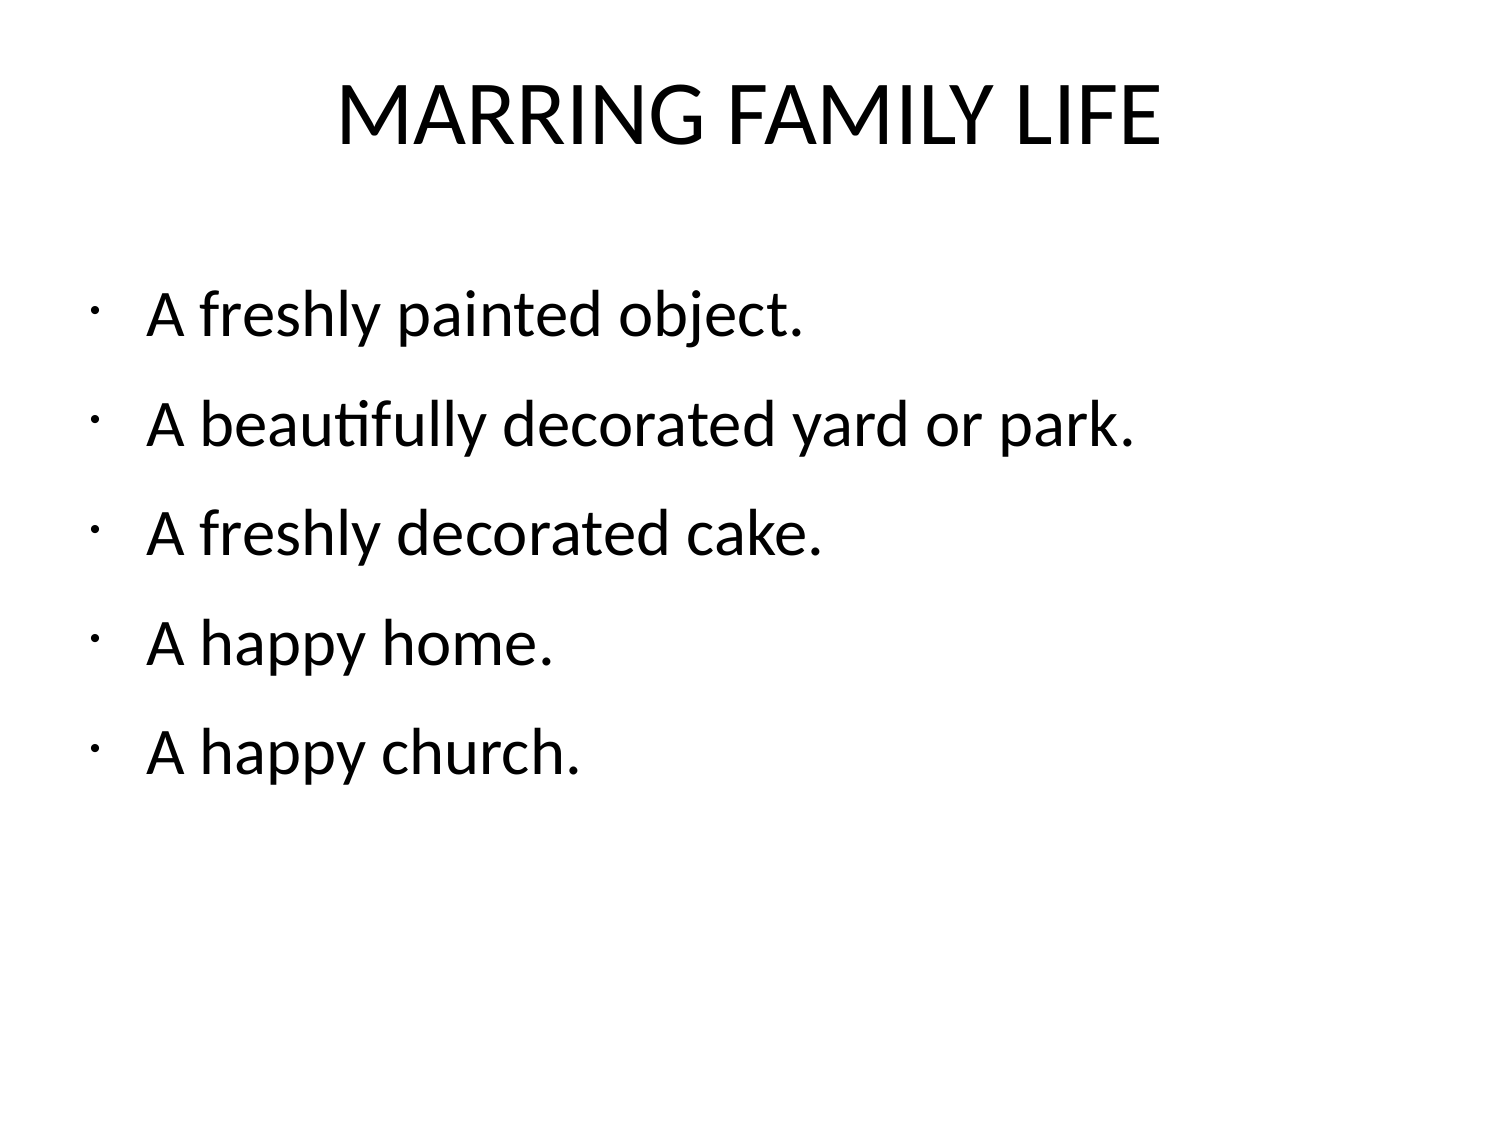

# MARRING FAMILY LIFE
A freshly painted object.
A beautifully decorated yard or park.
A freshly decorated cake.
A happy home.
A happy church.